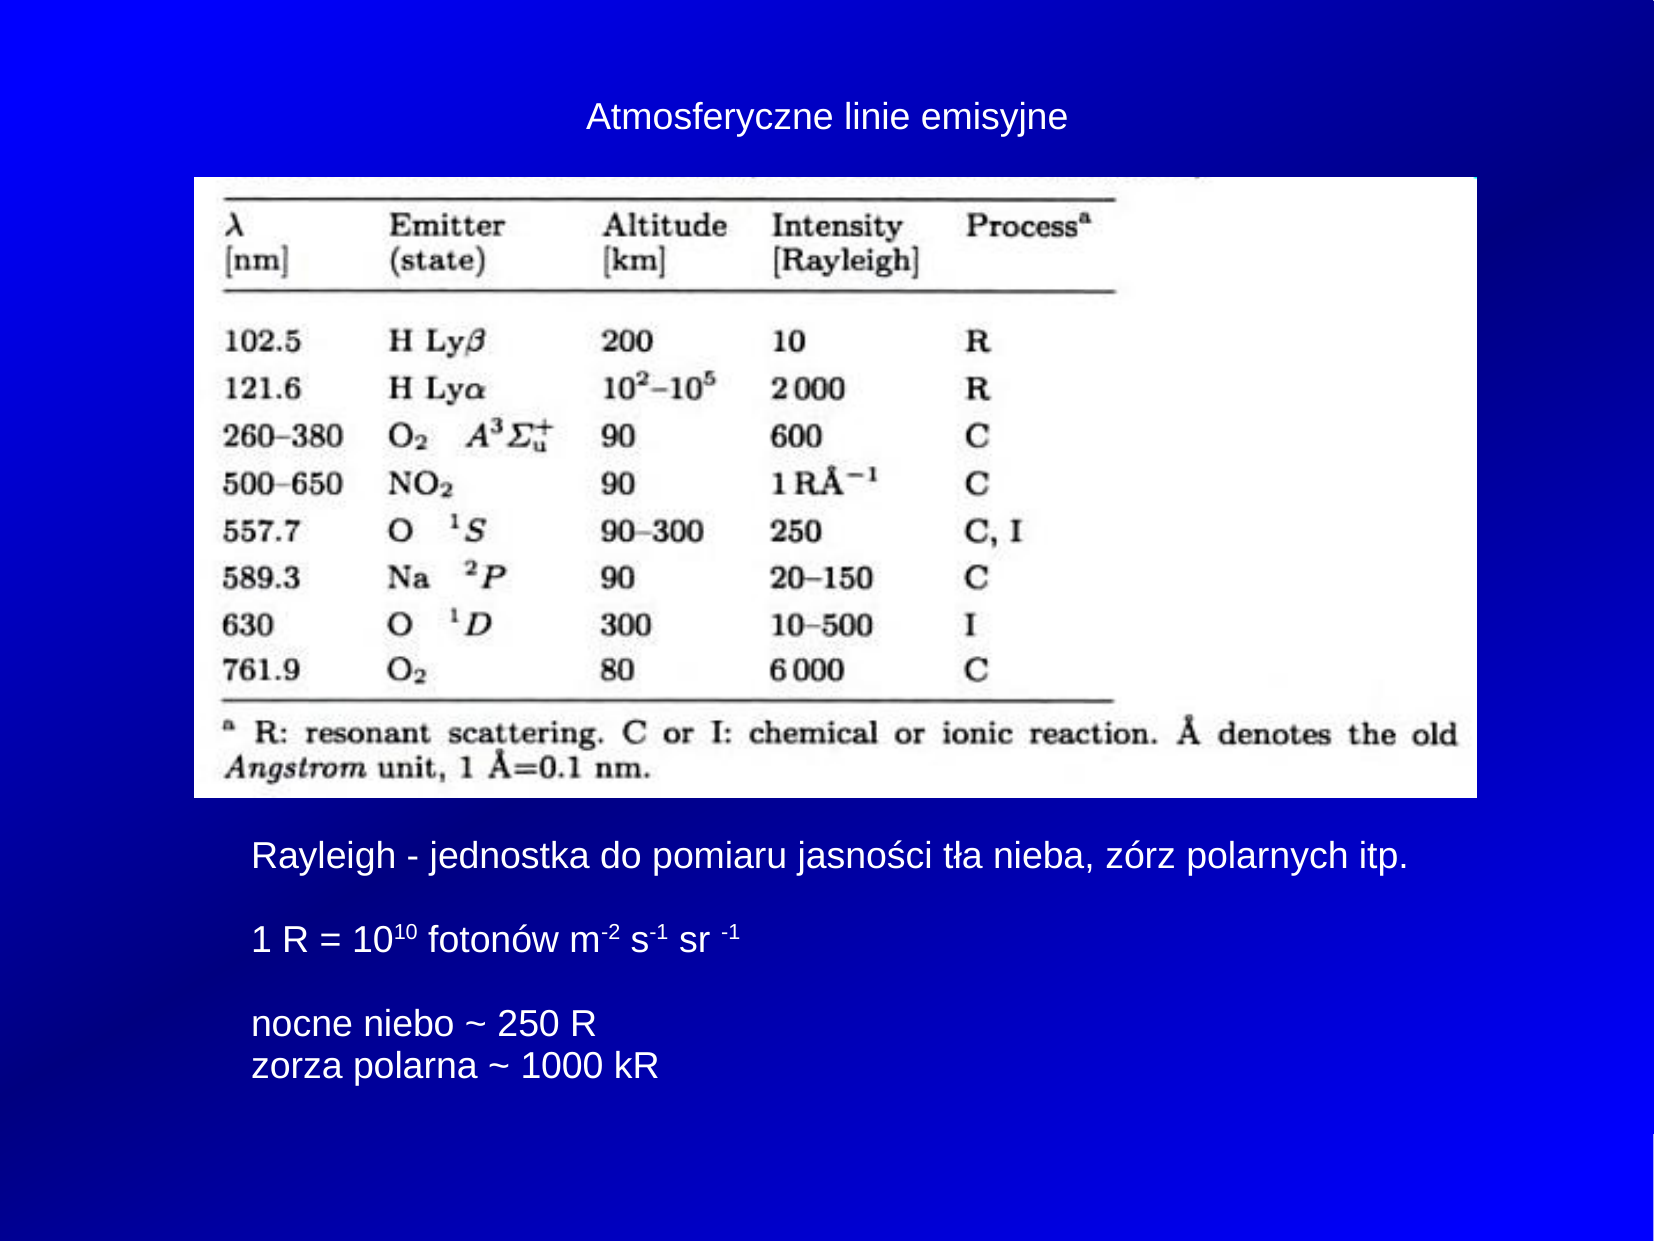

Atmosferyczne linie emisyjne
Rayleigh - jednostka do pomiaru jasności tła nieba, zórz polarnych itp.
1 R = 1010 fotonów m-2 s-1 sr -1
nocne niebo ~ 250 R
zorza polarna ~ 1000 kR